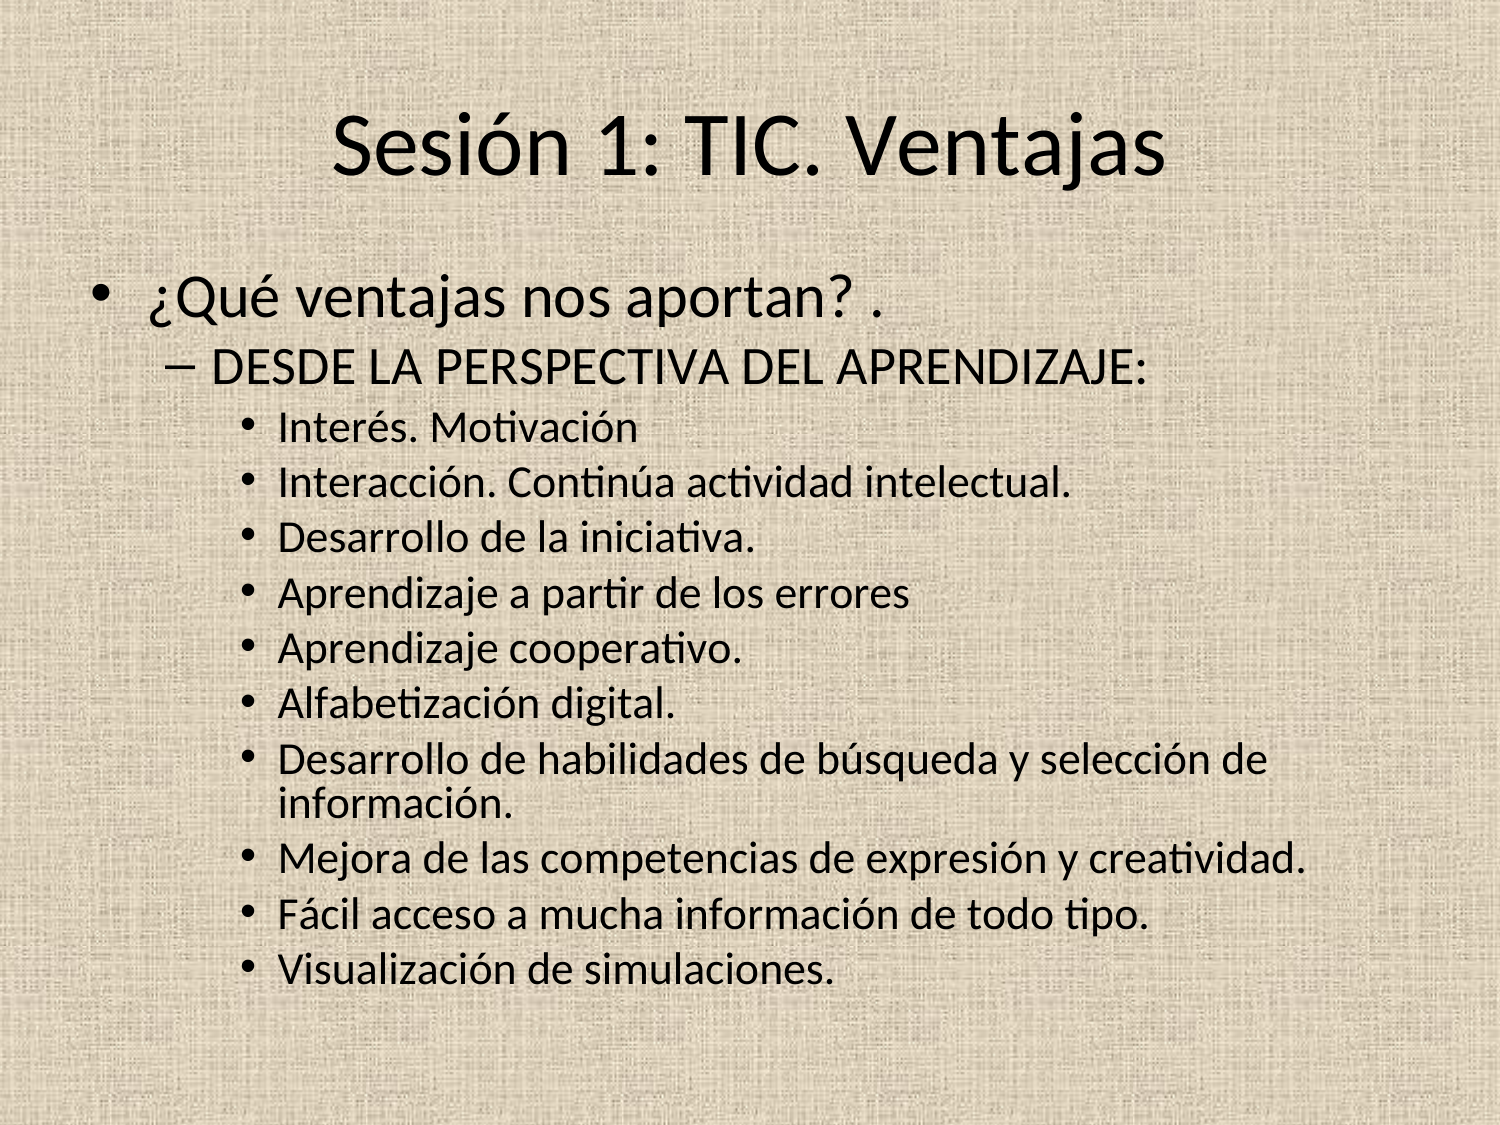

# Sesión 1: TIC. Ventajas
¿Qué ventajas nos aportan? .
DESDE LA PERSPECTIVA DEL APRENDIZAJE:
Interés. Motivación
Interacción. Continúa actividad intelectual.
Desarrollo de la iniciativa.
Aprendizaje a partir de los errores
Aprendizaje cooperativo.
Alfabetización digital.
Desarrollo de habilidades de búsqueda y selección de información.
Mejora de las competencias de expresión y creatividad.
Fácil acceso a mucha información de todo tipo.
Visualización de simulaciones.